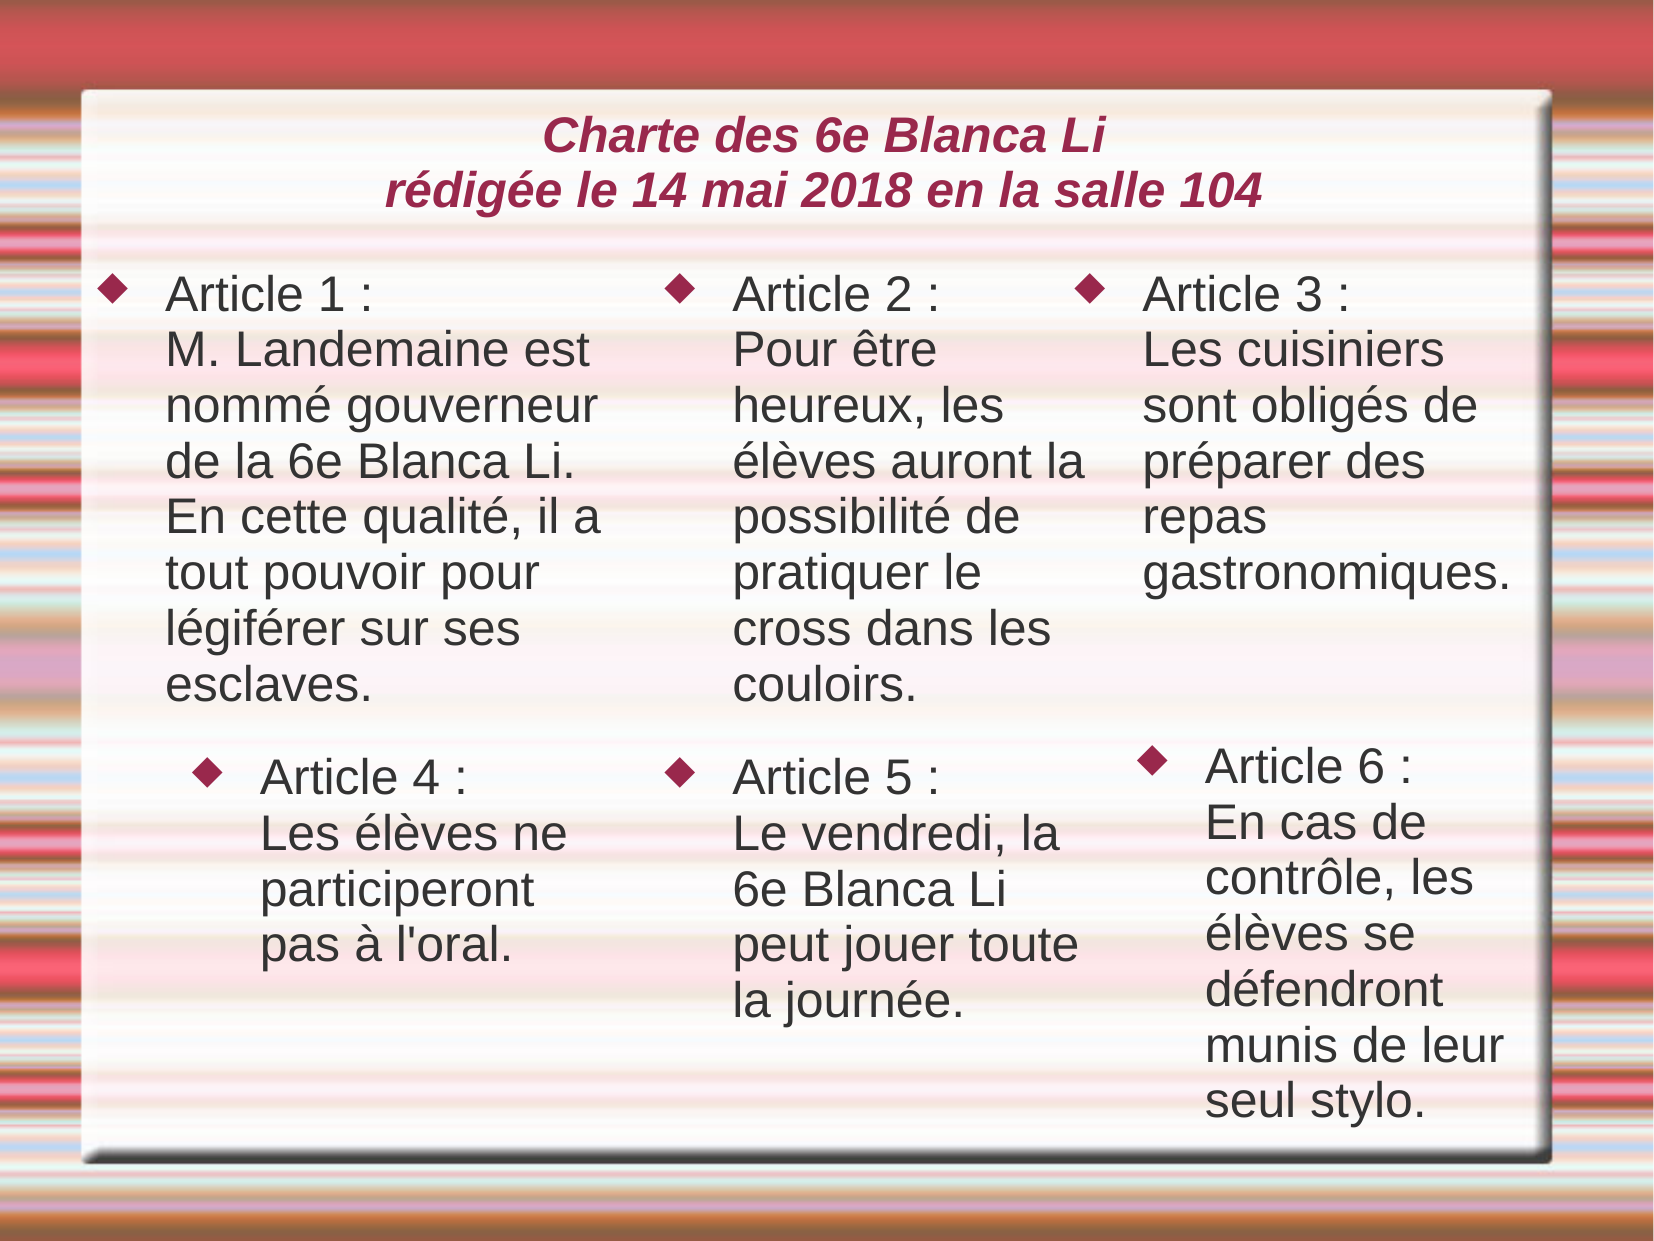

# Charte des 6e Blanca Li rédigée le 14 mai 2018 en la salle 104
Article 1 :
M. Landemaine est nommé gouverneur de la 6e Blanca Li. En cette qualité, il a tout pouvoir pour légiférer sur ses esclaves.
Article 2 :
Pour être heureux, les élèves auront la possibilité de pratiquer le cross dans les couloirs.
Article 3 :
Les cuisiniers sont obligés de préparer des repas gastronomiques.
Article 6 :
En cas de contrôle, les élèves se défendront munis de leur seul stylo.
Article 4 :
Les élèves ne participeront pas à l'oral.
Article 5 :
Le vendredi, la 6e Blanca Li peut jouer toute la journée.